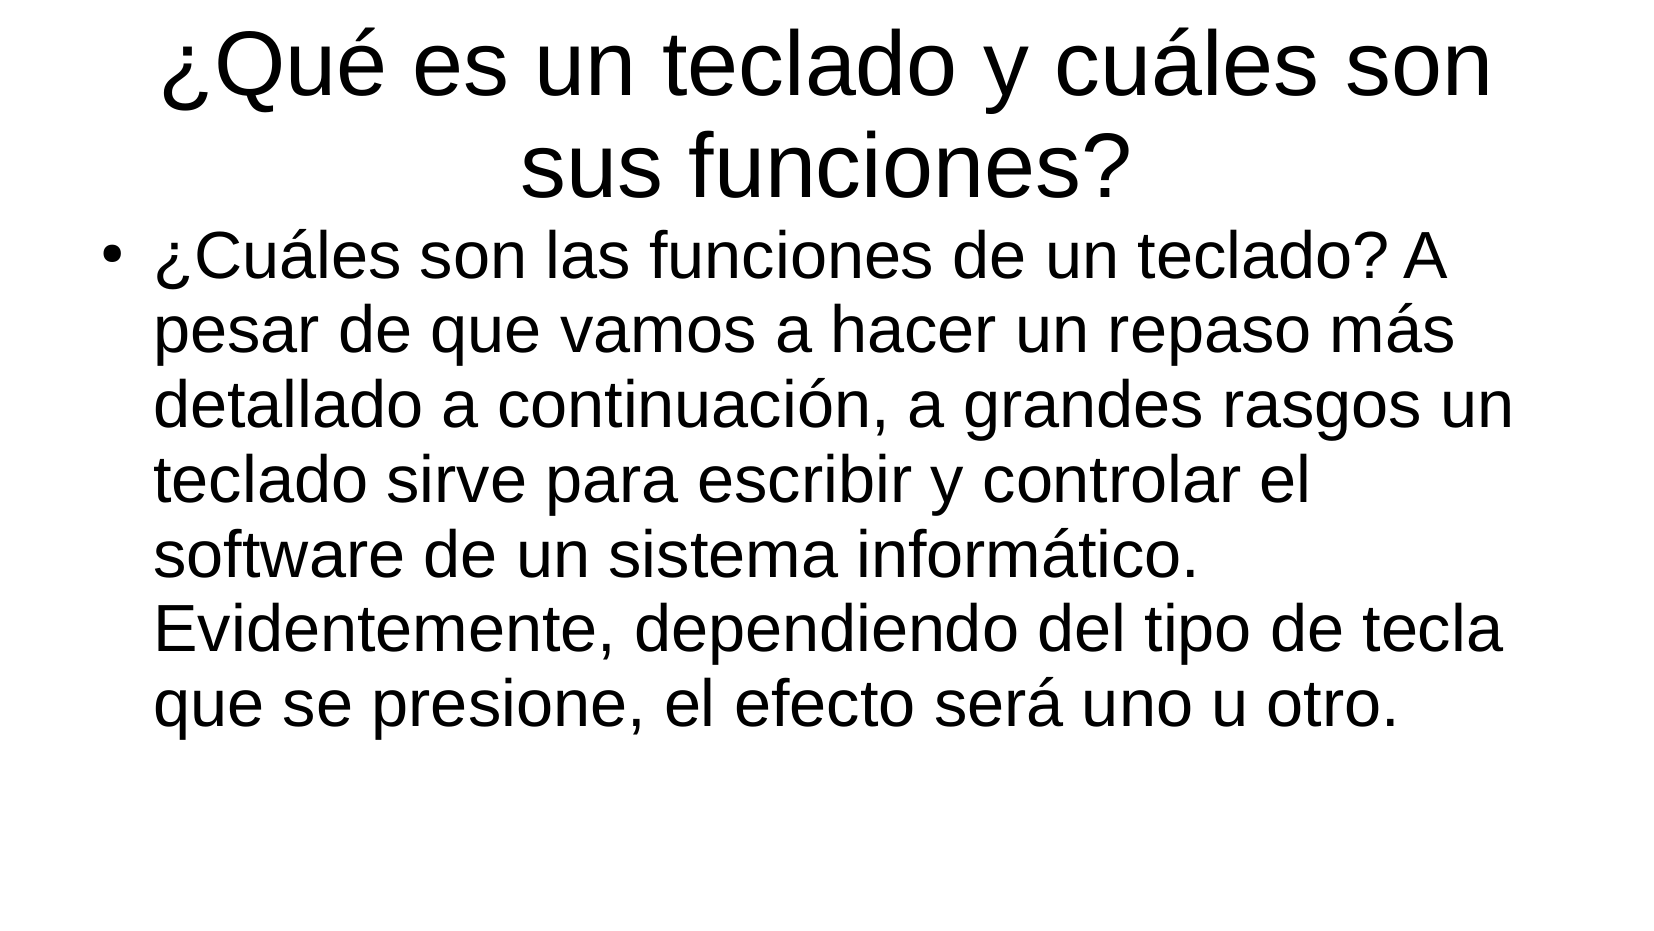

# ¿Qué es un teclado y cuáles son sus funciones?
¿Cuáles son las funciones de un teclado? A pesar de que vamos a hacer un repaso más detallado a continuación, a grandes rasgos un teclado sirve para escribir y controlar el software de un sistema informático. Evidentemente, dependiendo del tipo de tecla que se presione, el efecto será uno u otro.